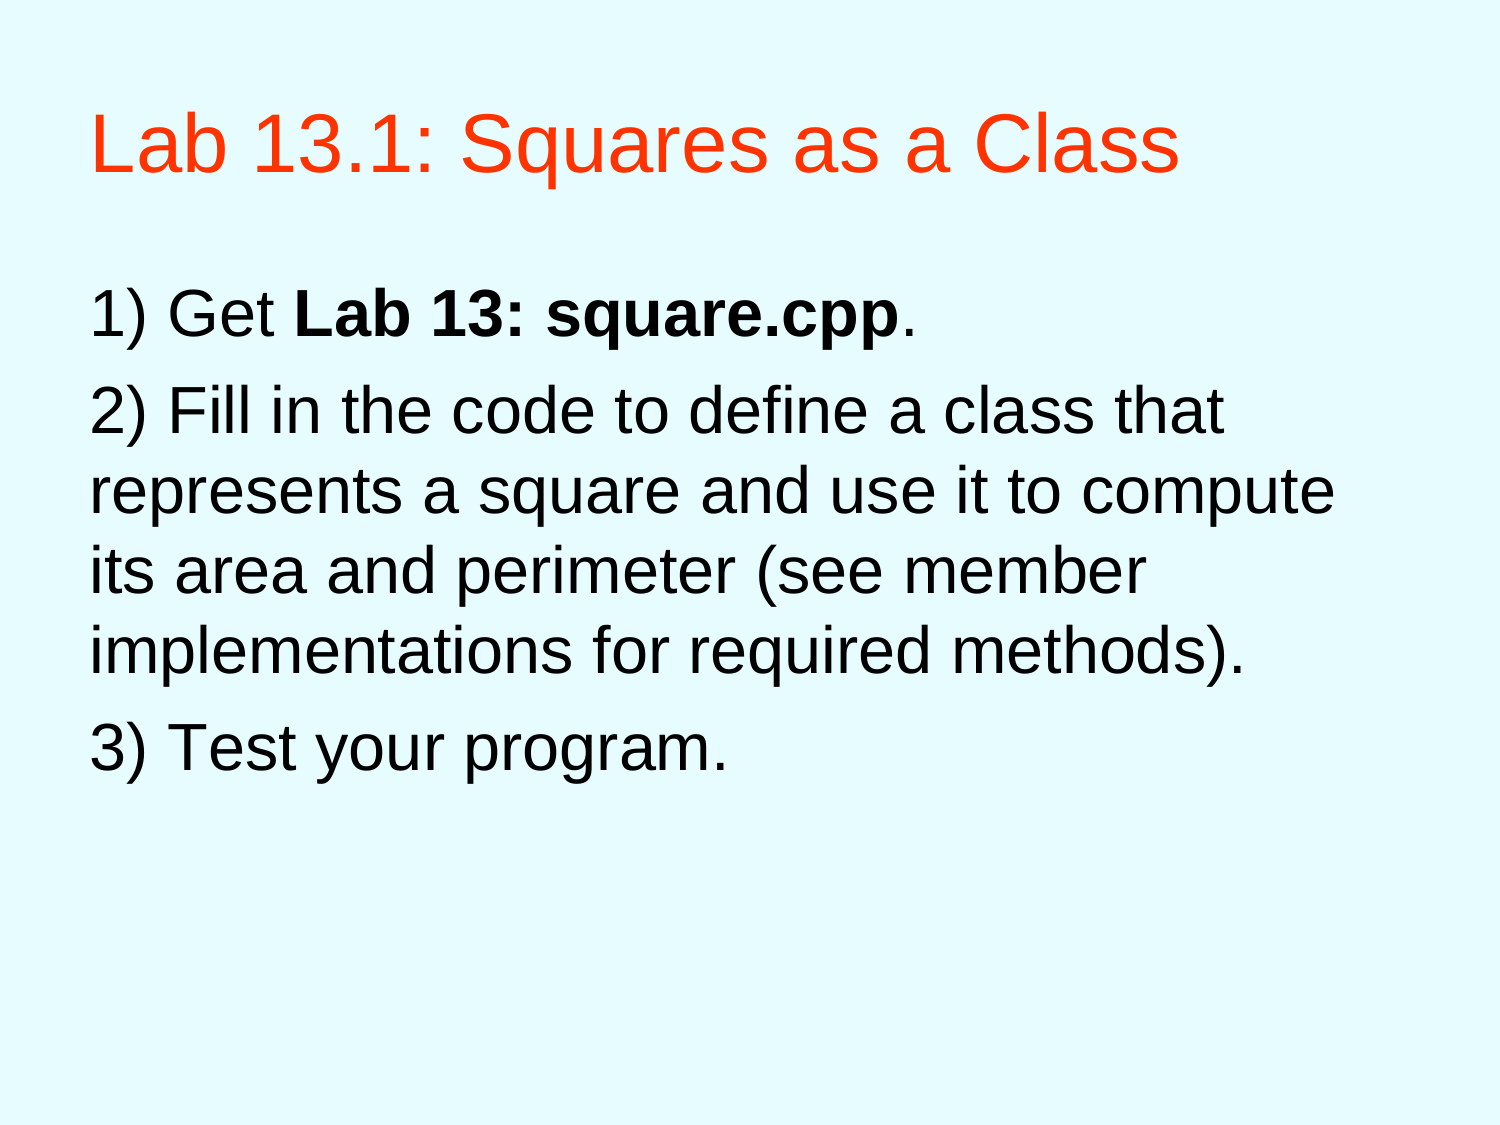

# Lab 13.1: Squares as a Class
 Get Lab 13: square.cpp.
 Fill in the code to define a class that represents a square and use it to compute its area and perimeter (see member implementations for required methods).
 Test your program.